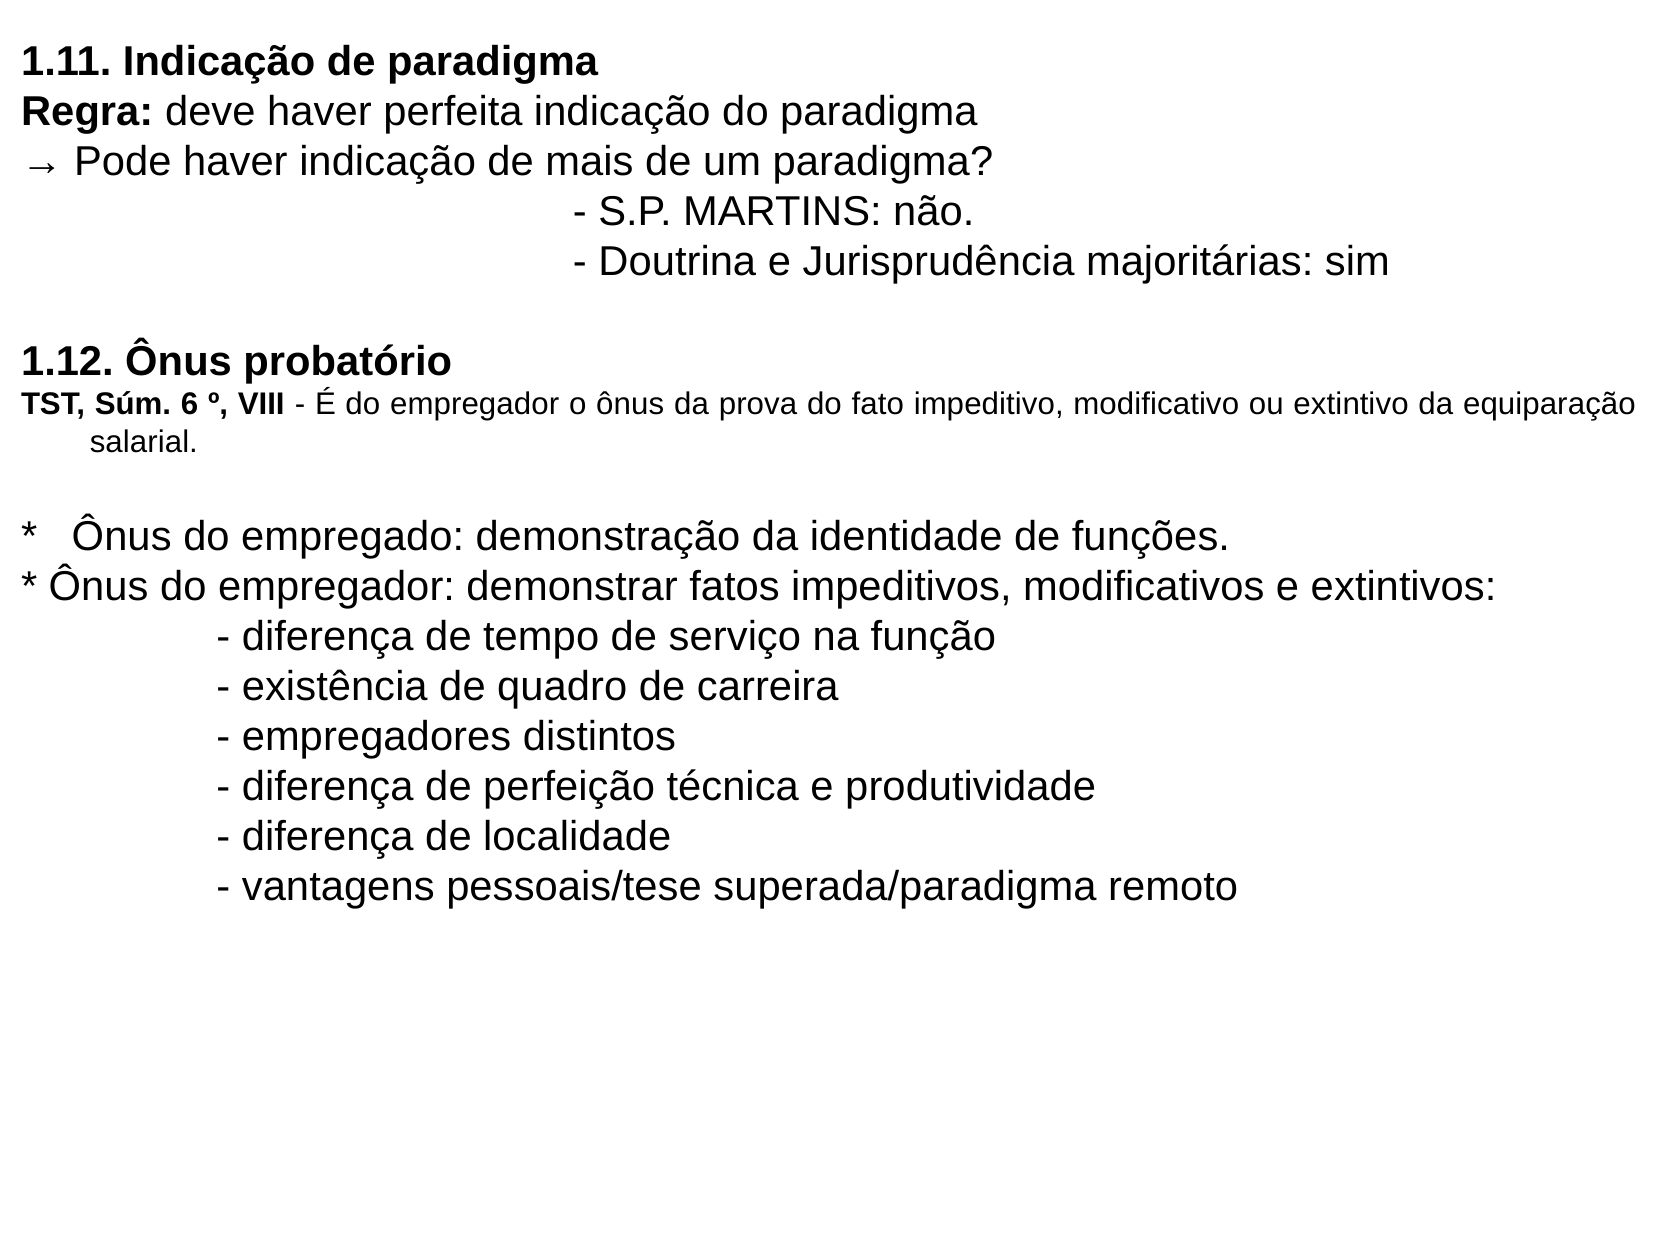

1.11. Indicação de paradigma
Regra: deve haver perfeita indicação do paradigma
→ Pode haver indicação de mais de um paradigma?
 - S.P. MARTINS: não.
 - Doutrina e Jurisprudência majoritárias: sim
1.12. Ônus probatório
TST, Súm. 6 º, VIII - É do empregador o ônus da prova do fato impeditivo, modificativo ou extintivo da equiparação salarial.
* Ônus do empregado: demonstração da identidade de funções.
* Ônus do empregador: demonstrar fatos impeditivos, modificativos e extintivos:
 - diferença de tempo de serviço na função
 - existência de quadro de carreira
 - empregadores distintos
 - diferença de perfeição técnica e produtividade
 - diferença de localidade
 - vantagens pessoais/tese superada/paradigma remoto